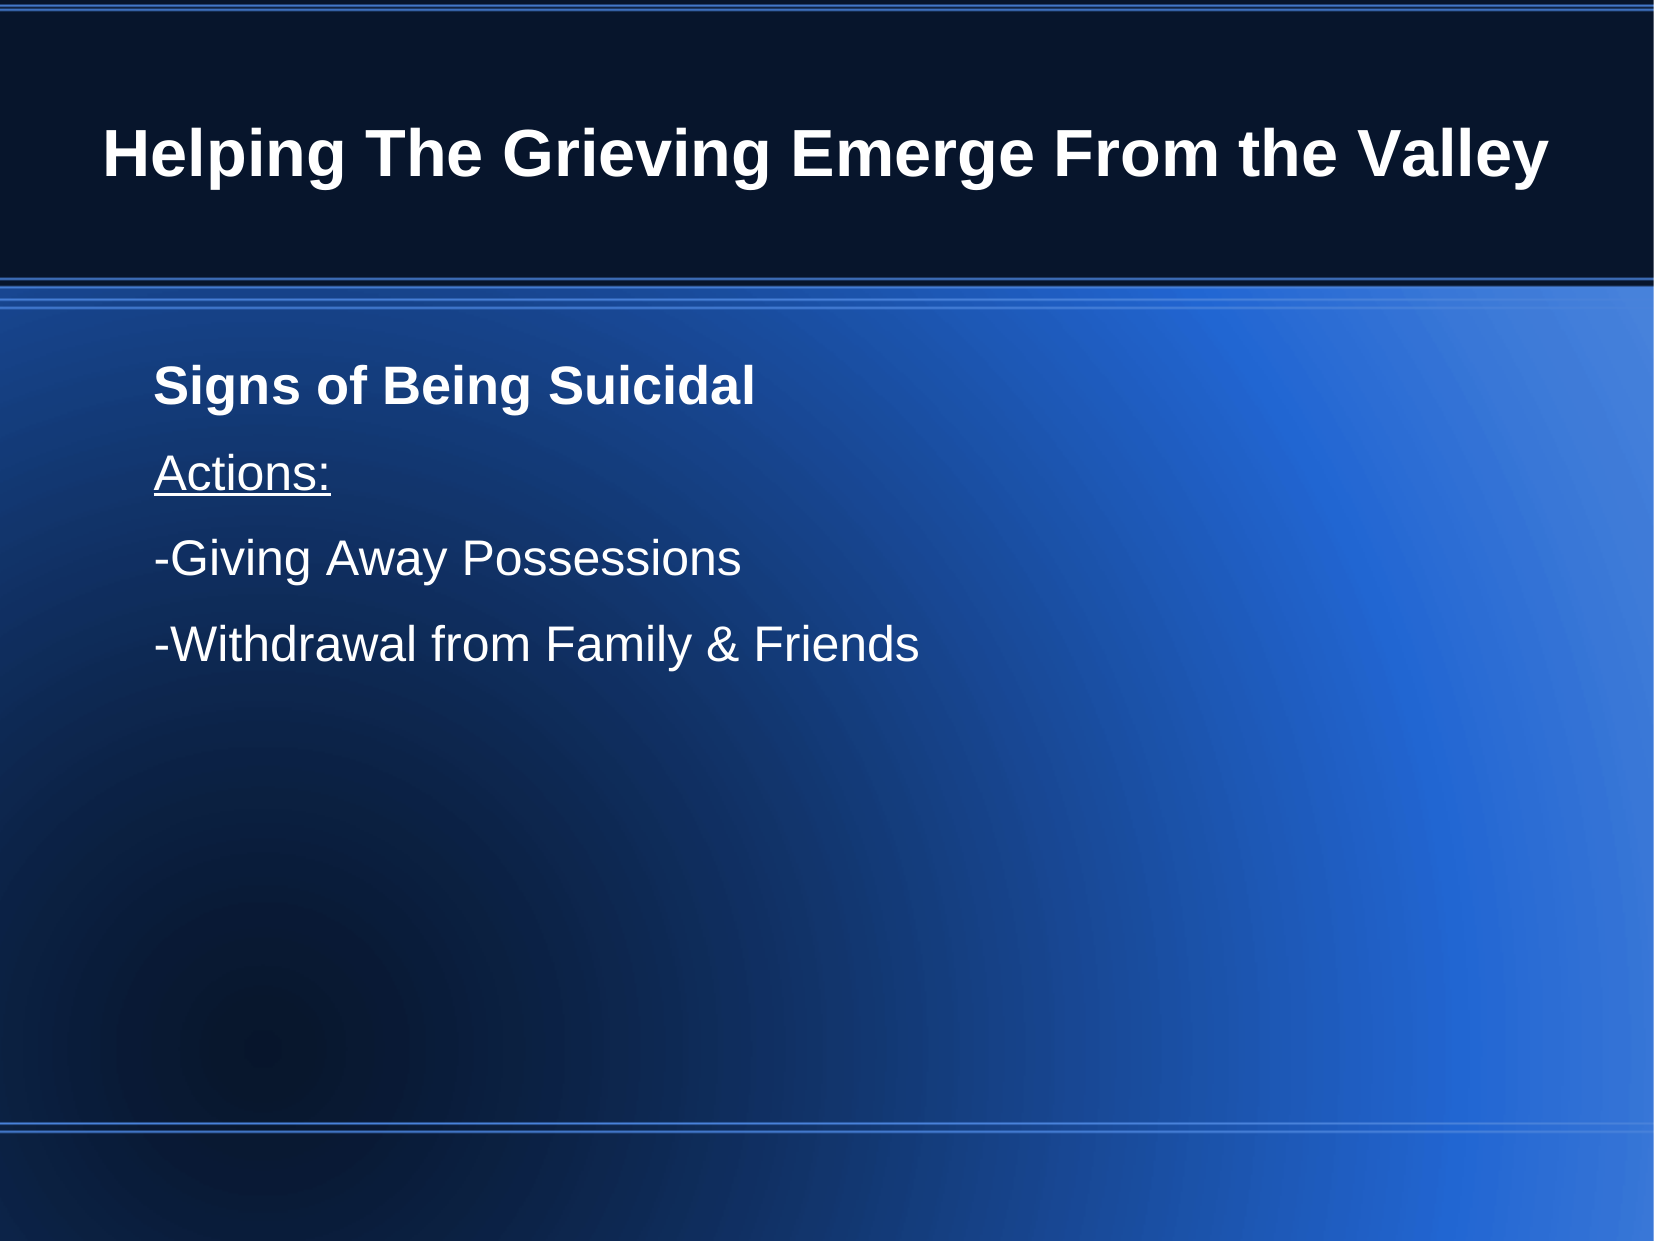

# Helping The Grieving Emerge From the Valley
Signs of Being Suicidal
Actions:
-Giving Away Possessions
-Withdrawal from Family & Friends